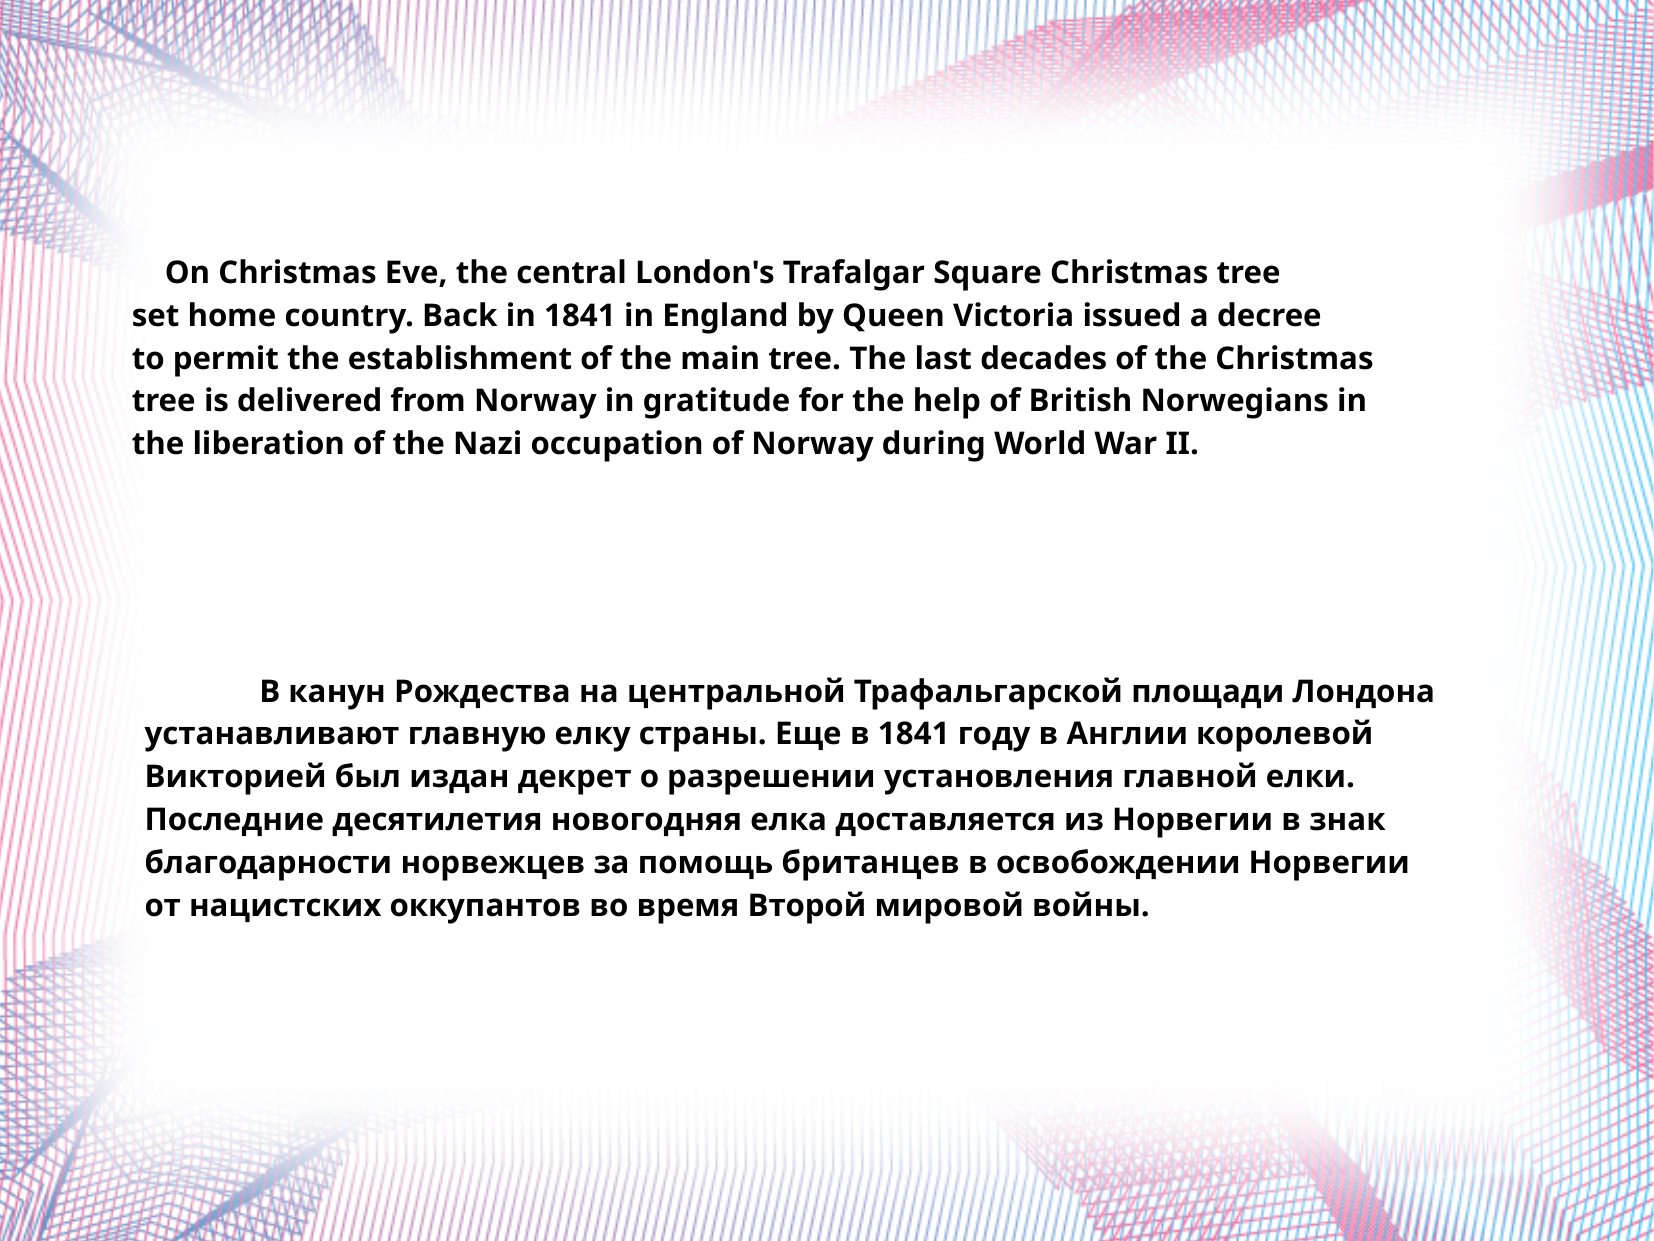

On Christmas Eve, the central London's Trafalgar Square Christmas tree
 set home country. Back in 1841 in England by Queen Victoria issued a decree
 to permit the establishment of the main tree. The last decades of the Christmas
 tree is delivered from Norway in gratitude for the help of British Norwegians in
 the liberation of the Nazi occupation of Norway during World War II.
 В канун Рождества на центральной Трафальгарской площади Лондона
 устанавливают главную елку страны. Еще в 1841 году в Англии королевой
 Викторией был издан декрет о разрешении установления главной елки.
 Последние десятилетия новогодняя елка доставляется из Норвегии в знак
 благодарности норвежцев за помощь британцев в освобождении Норвегии
 от нацистских оккупантов во время Второй мировой войны.